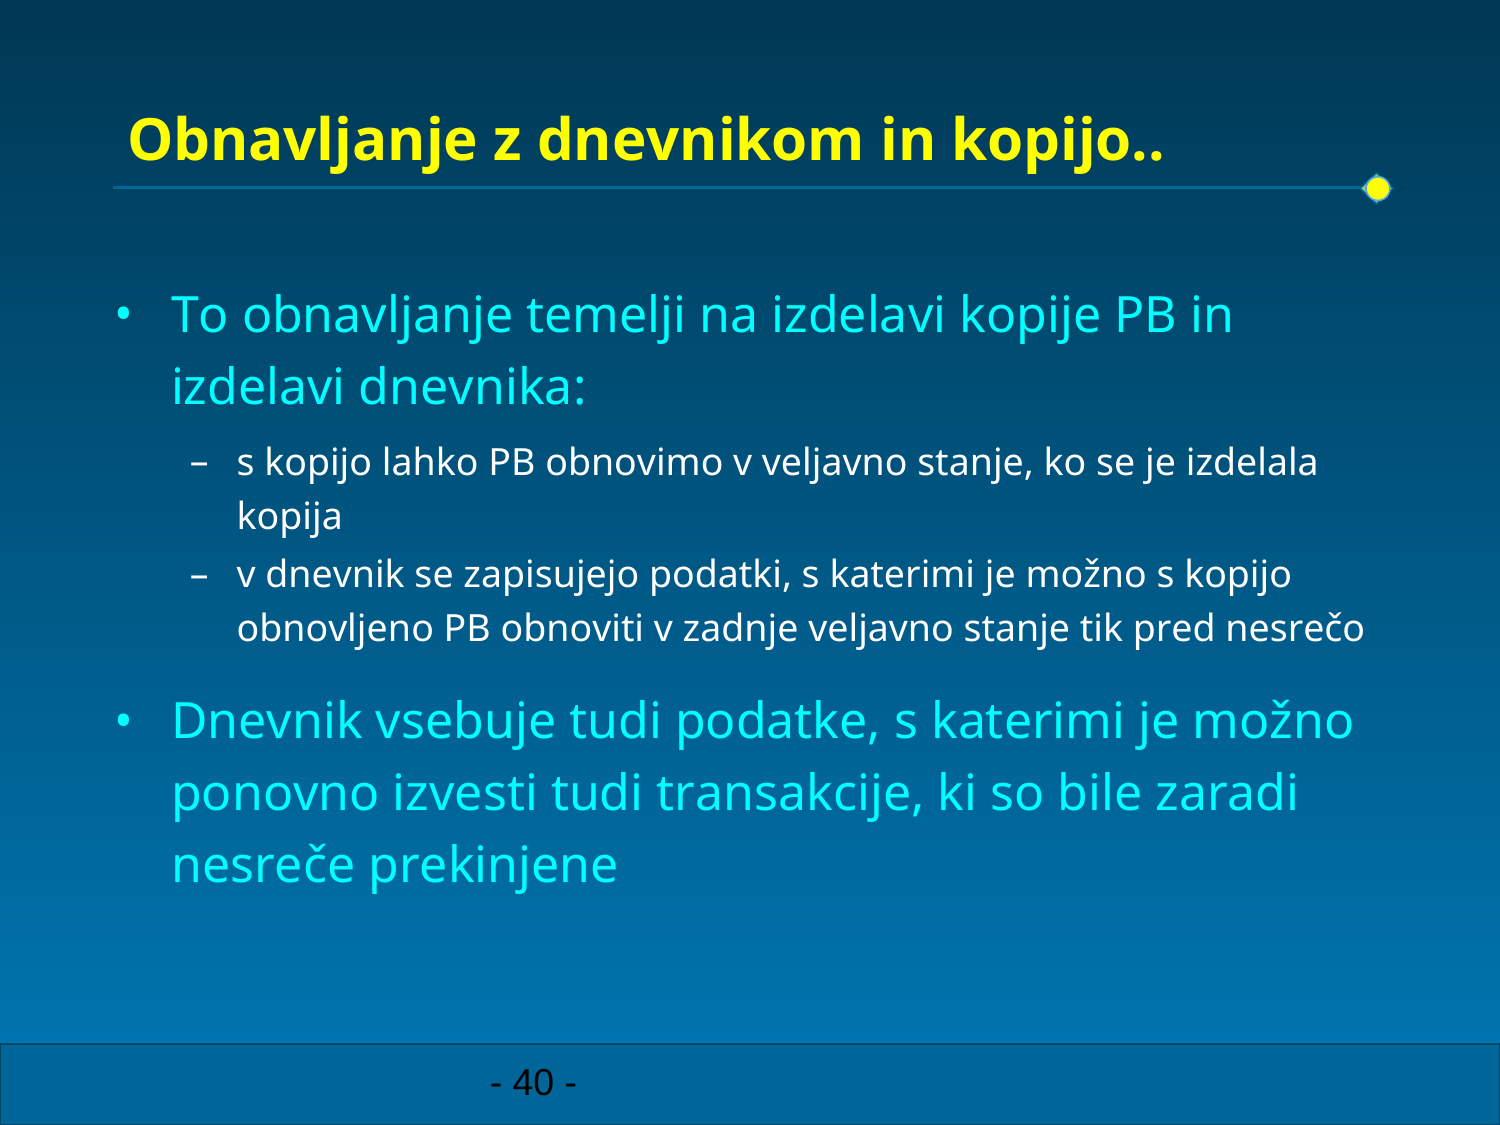

# Obnavljanje z dnevnikom in kopijo..
To obnavljanje temelji na izdelavi kopije PB in izdelavi dnevnika:
s kopijo lahko PB obnovimo v veljavno stanje, ko se je izdelala kopija
v dnevnik se zapisujejo podatki, s katerimi je možno s kopijo obnovljeno PB obnoviti v zadnje veljavno stanje tik pred nesrečo
Dnevnik vsebuje tudi podatke, s katerimi je možno ponovno izvesti tudi transakcije, ki so bile zaradi nesreče prekinjene